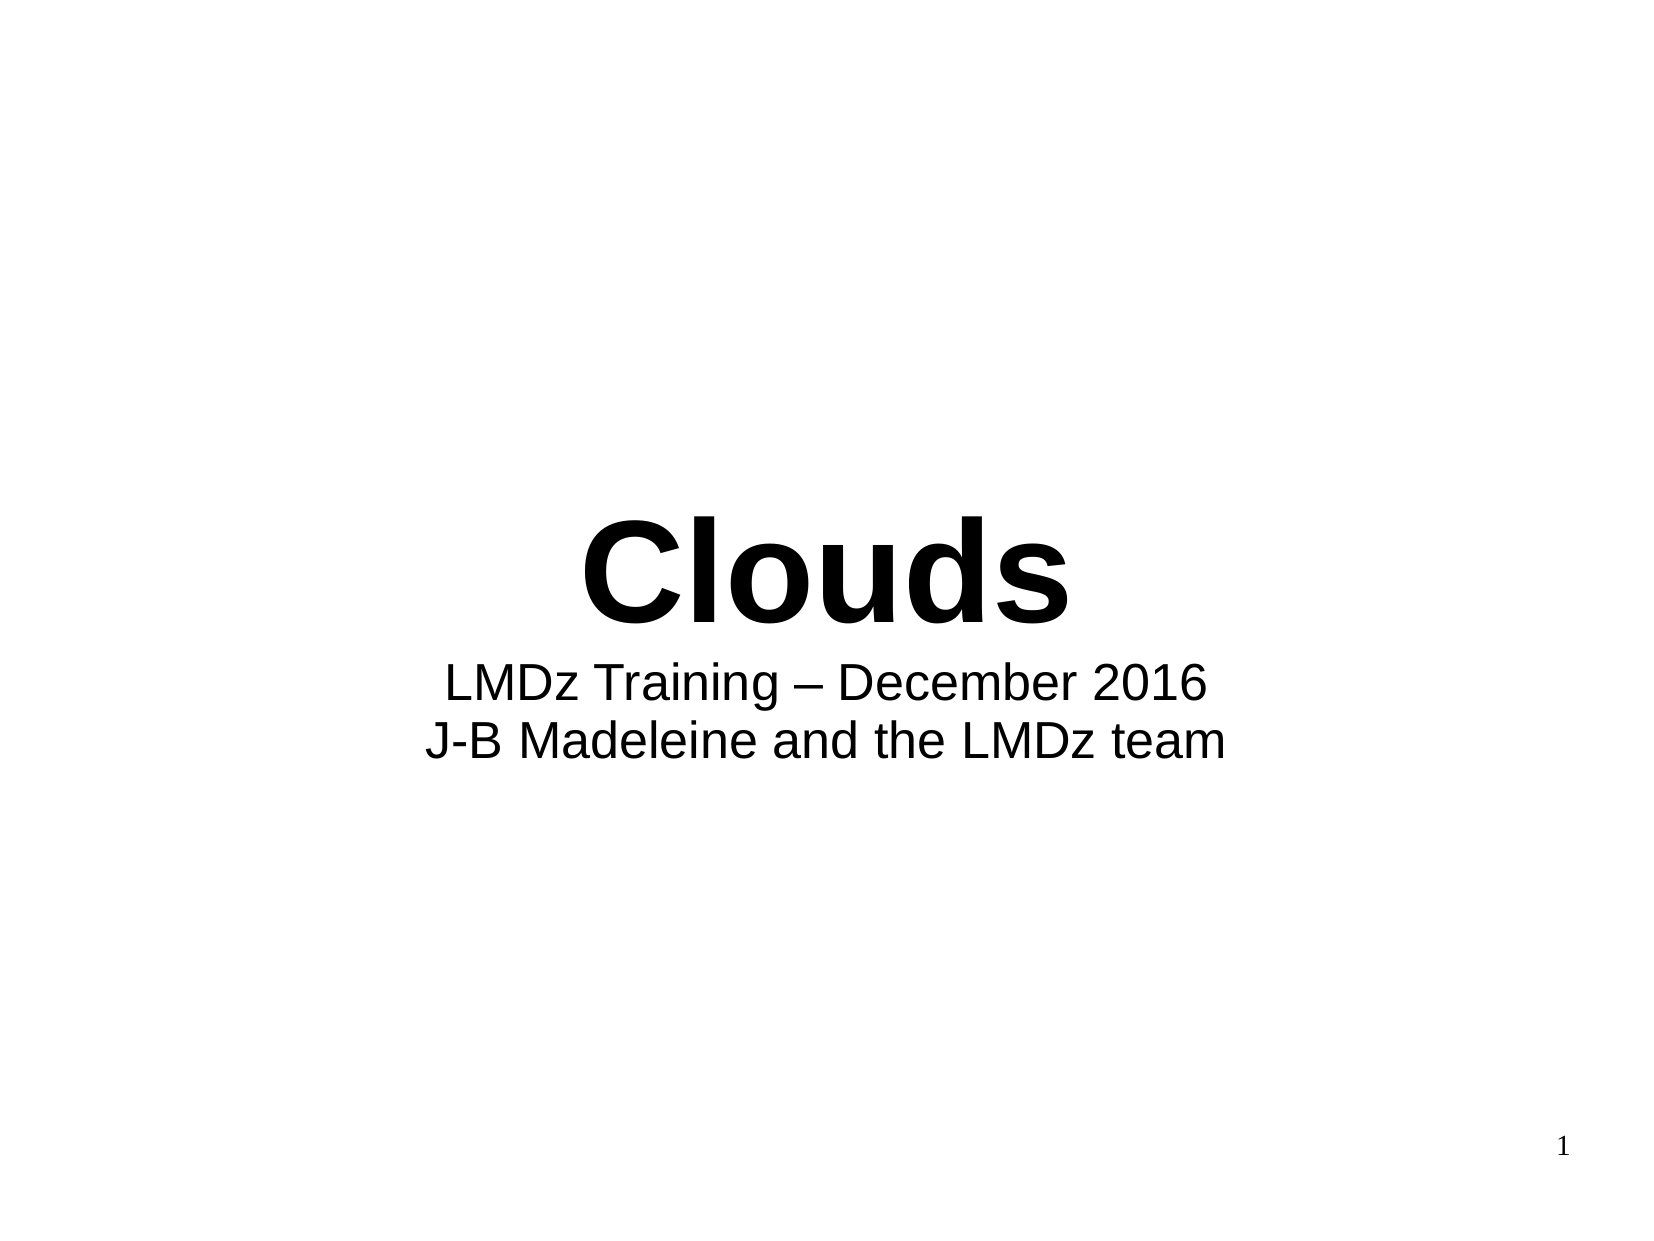

# Clouds
LMDz Training – December 2016
J-B Madeleine and the LMDz team
1